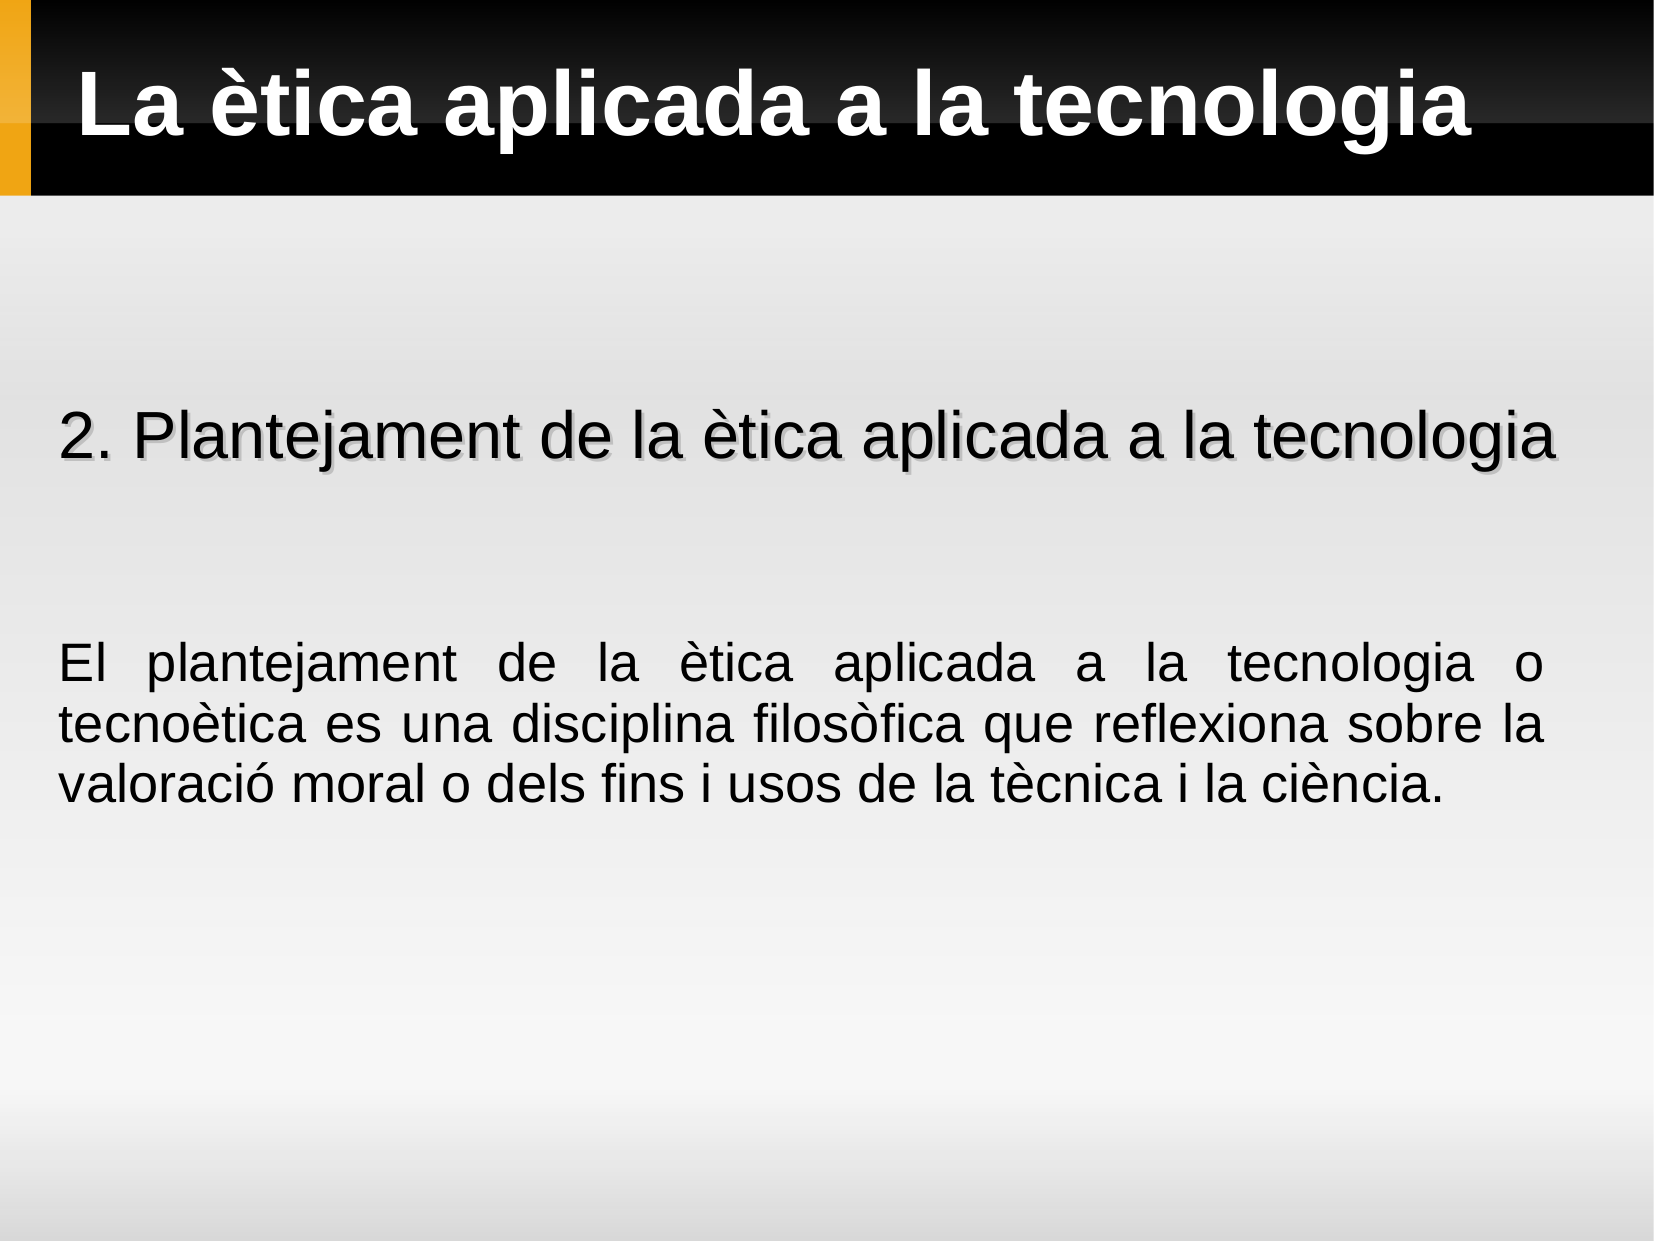

# La ètica aplicada a la tecnologia
2. Plantejament de la ètica aplicada a la tecnologia
El plantejament de la ètica aplicada a la tecnologia o tecnoètica es una disciplina filosòfica que reflexiona sobre la valoració moral o dels fins i usos de la tècnica i la ciència.